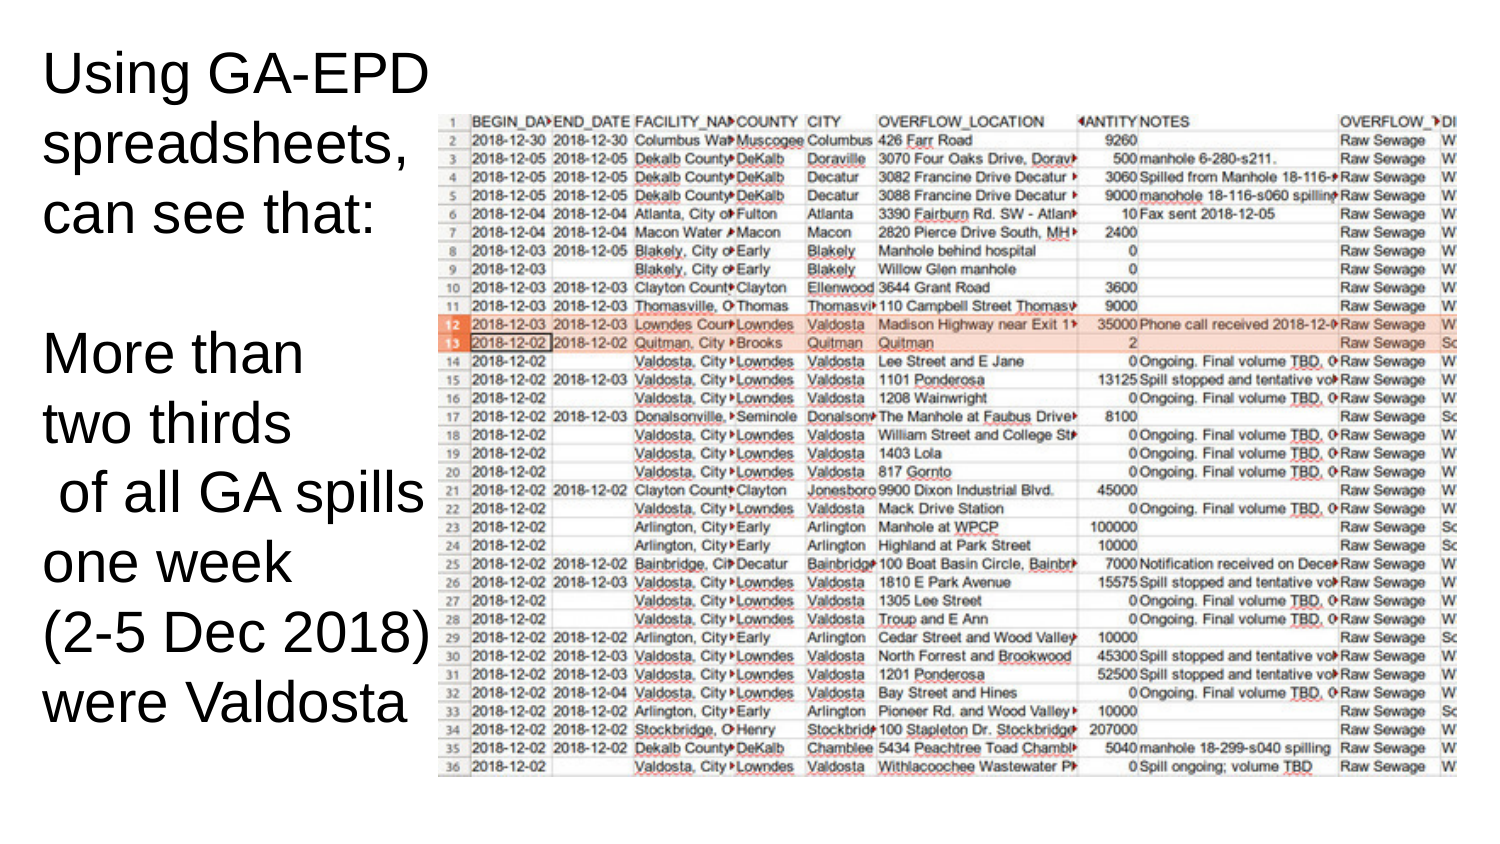

# Using GA-EPD spreadsheets, can see that: More than two thirds of all GA spills one week (2-5 Dec 2018) were Valdosta